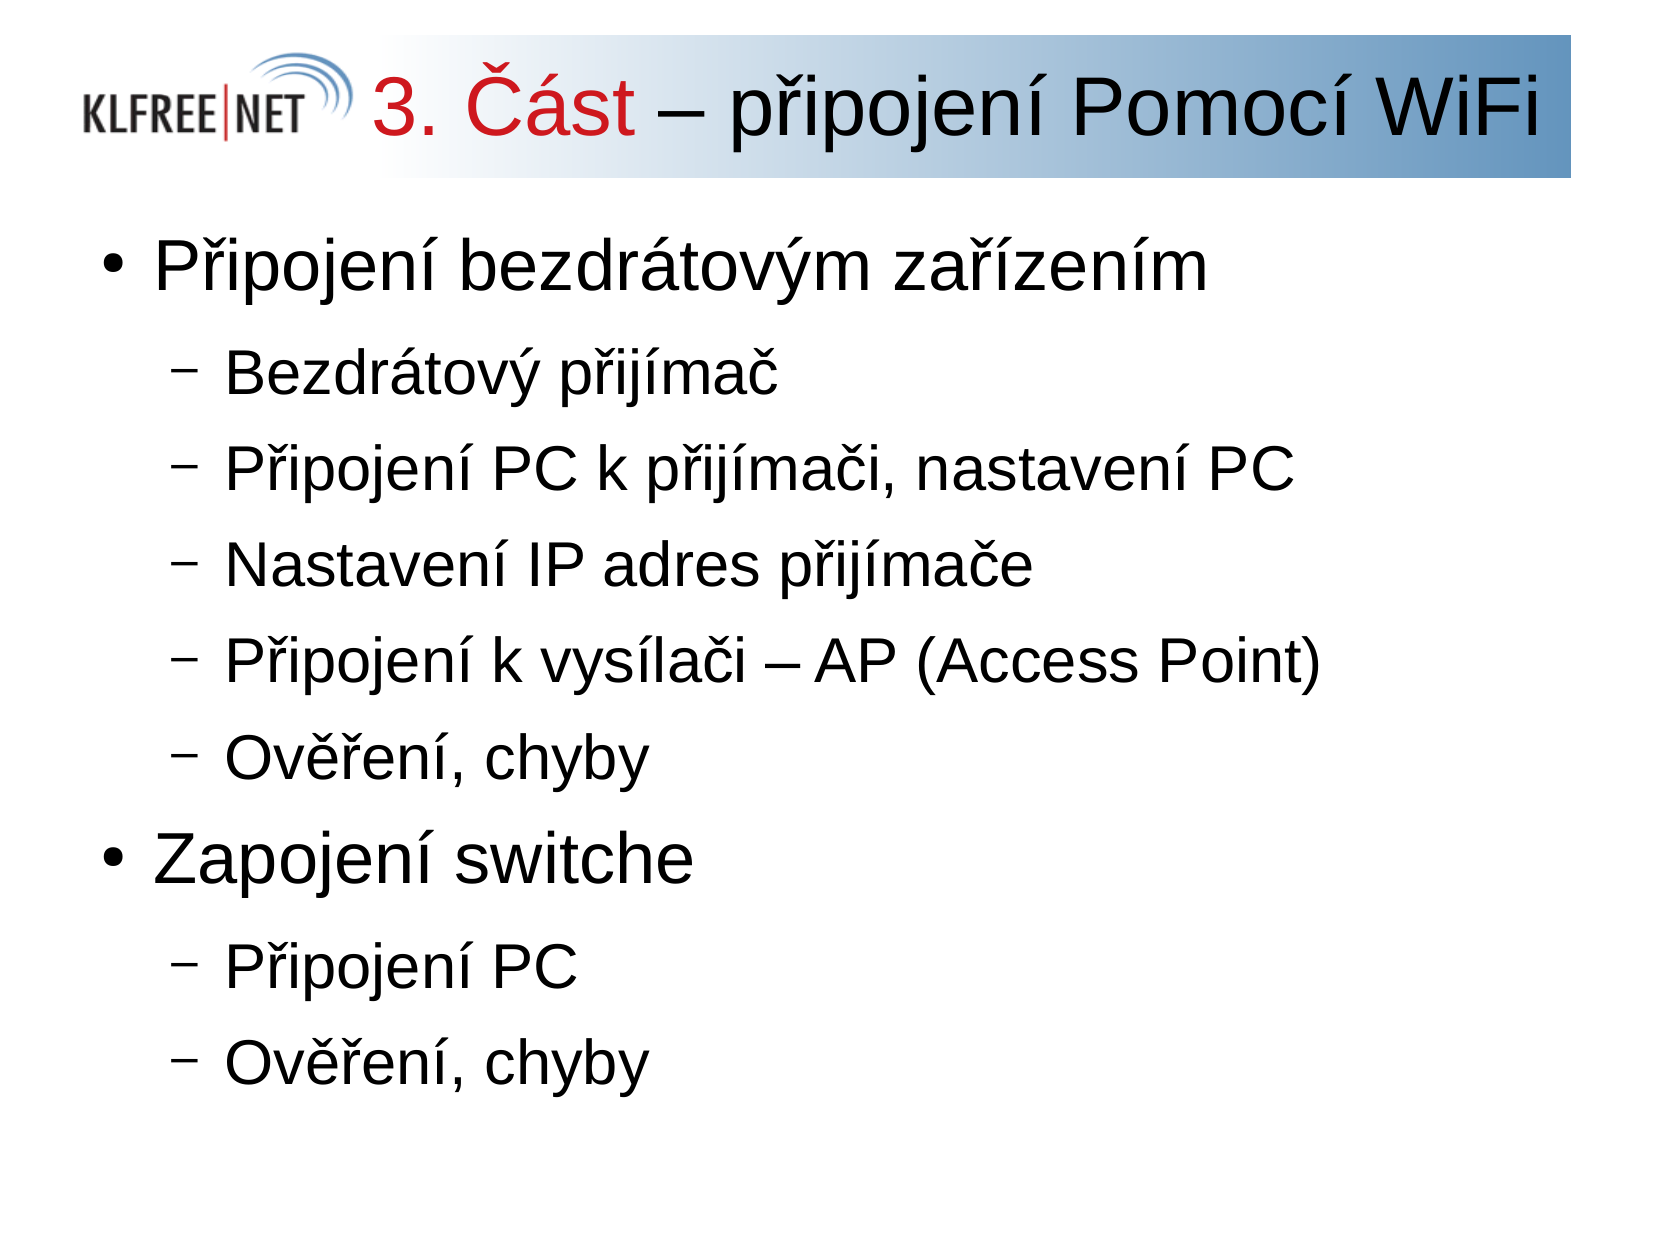

# 3. Část – připojení Pomocí WiFi
Připojení bezdrátovým zařízením
Bezdrátový přijímač
Připojení PC k přijímači, nastavení PC
Nastavení IP adres přijímače
Připojení k vysílači – AP (Access Point)
Ověření, chyby
Zapojení switche
Připojení PC
Ověření, chyby